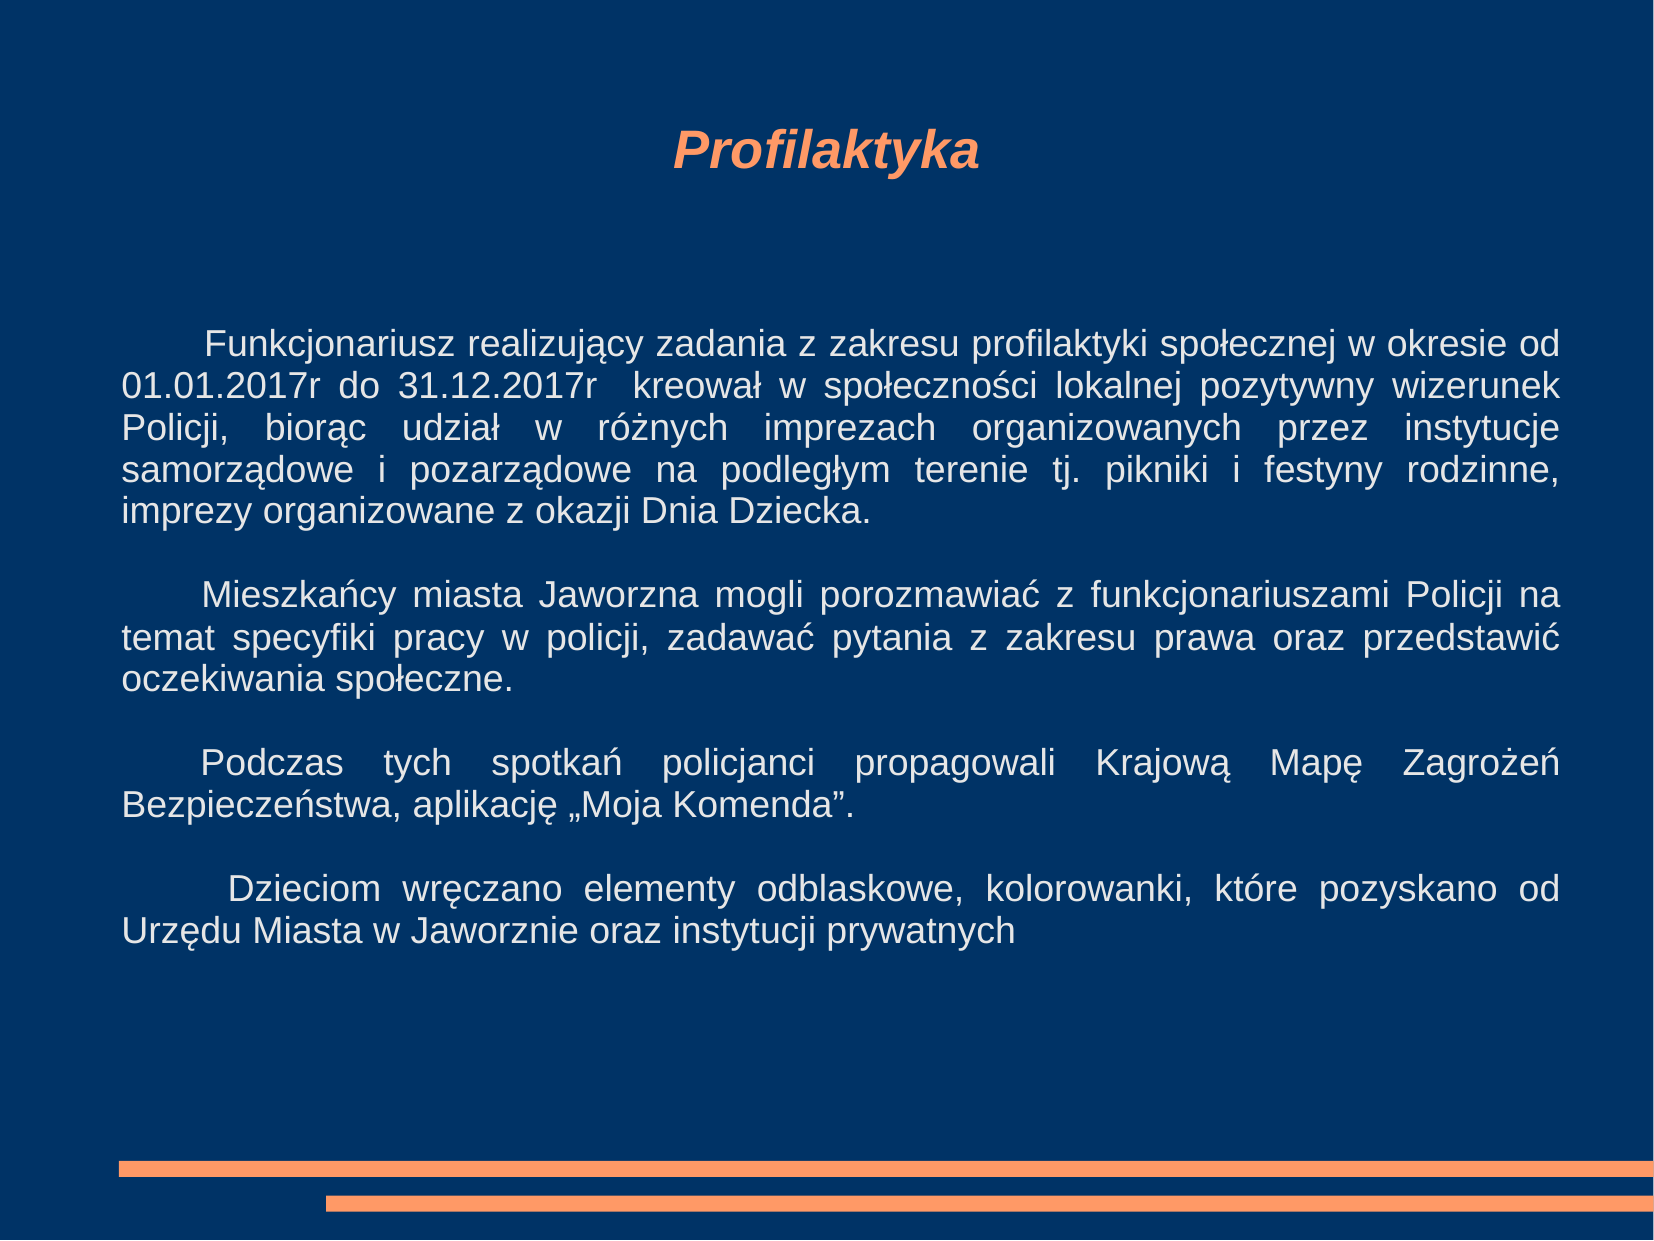

# Profilaktyka
 Funkcjonariusz realizujący zadania z zakresu profilaktyki społecznej w okresie od 01.01.2017r do 31.12.2017r kreował w społeczności lokalnej pozytywny wizerunek Policji, biorąc udział w różnych imprezach organizowanych przez instytucje samorządowe i pozarządowe na podległym terenie tj. pikniki i festyny rodzinne, imprezy organizowane z okazji Dnia Dziecka.
 Mieszkańcy miasta Jaworzna mogli porozmawiać z funkcjonariuszami Policji na temat specyfiki pracy w policji, zadawać pytania z zakresu prawa oraz przedstawić oczekiwania społeczne.
 Podczas tych spotkań policjanci propagowali Krajową Mapę Zagrożeń Bezpieczeństwa, aplikację „Moja Komenda”.
 Dzieciom wręczano elementy odblaskowe, kolorowanki, które pozyskano od Urzędu Miasta w Jaworznie oraz instytucji prywatnych